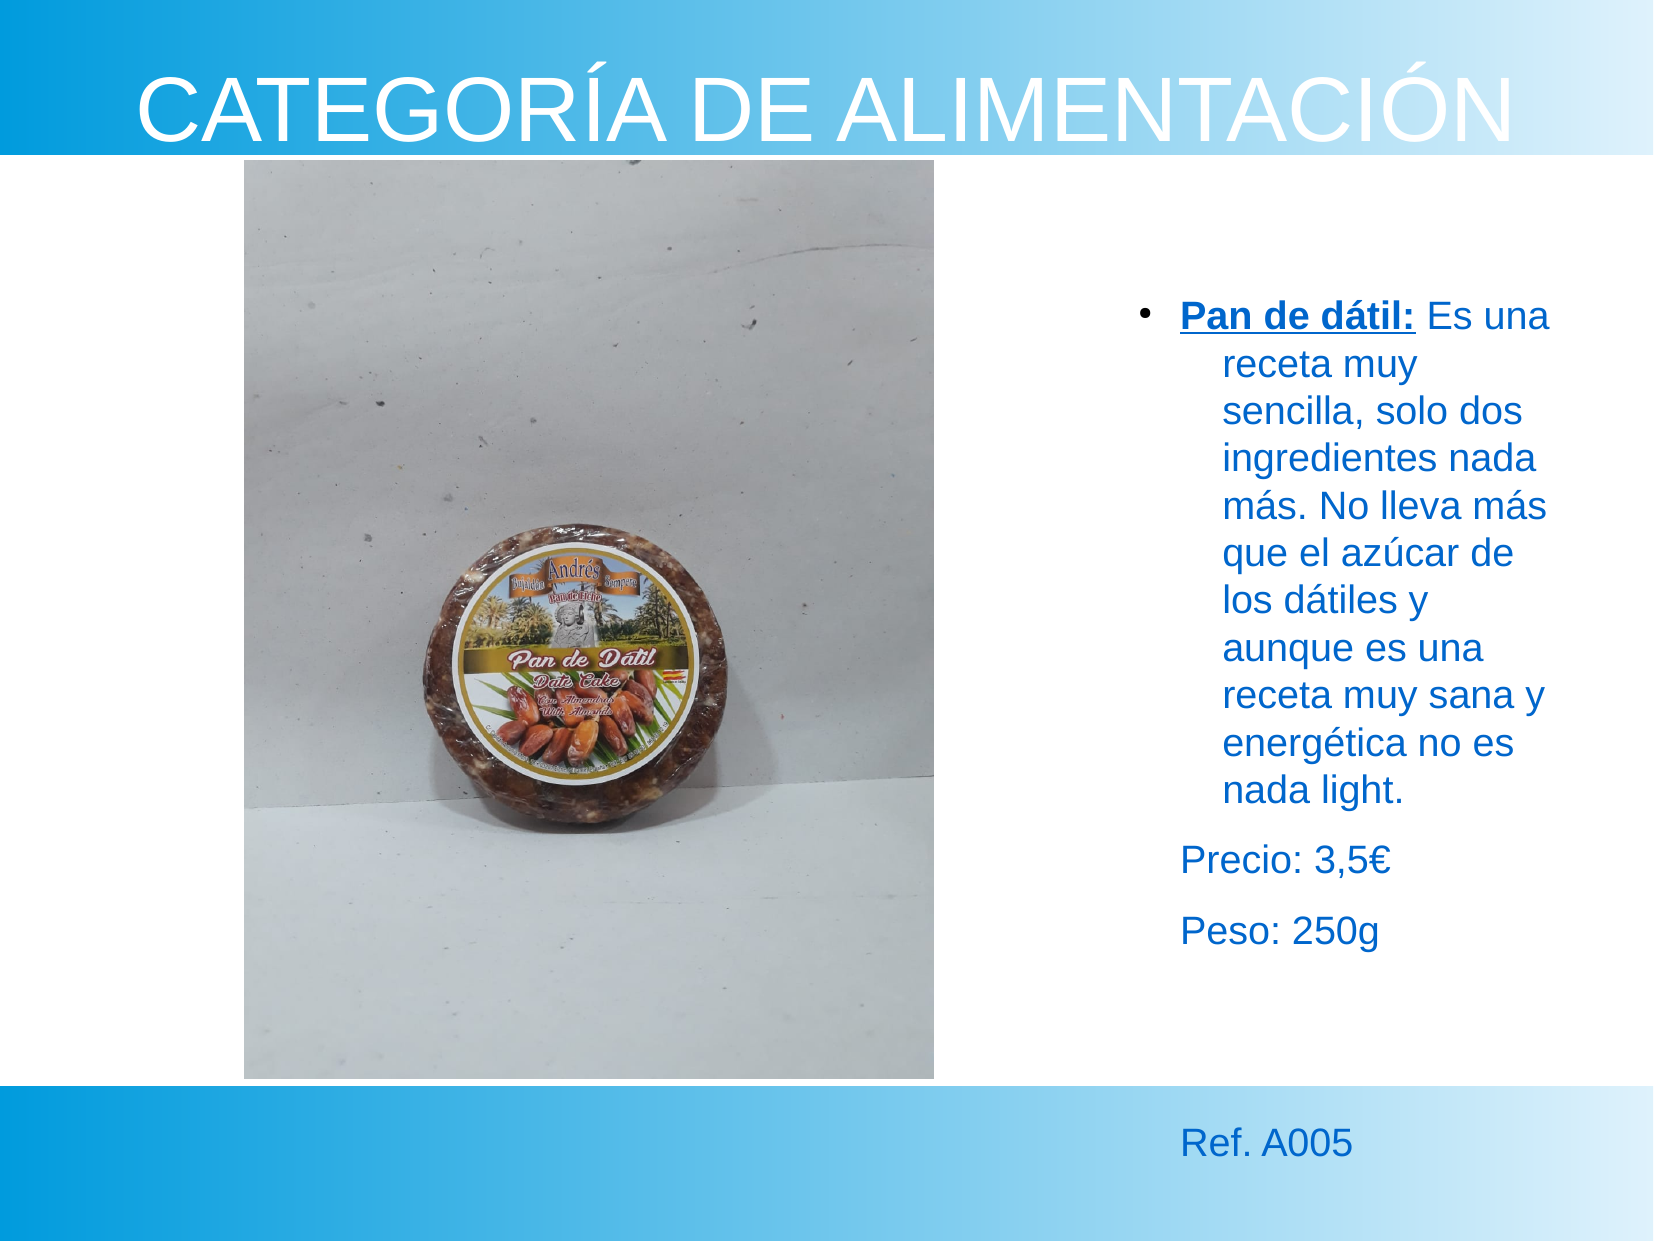

# CATEGORÍA DE ALIMENTACIÓN
Pan de dátil: Es una receta muy sencilla, solo dos ingredientes nada más. No lleva más que el azúcar de los dátiles y aunque es una receta muy sana y energética no es nada light.
Precio: 3,5€
Peso: 250g
Ref. A005